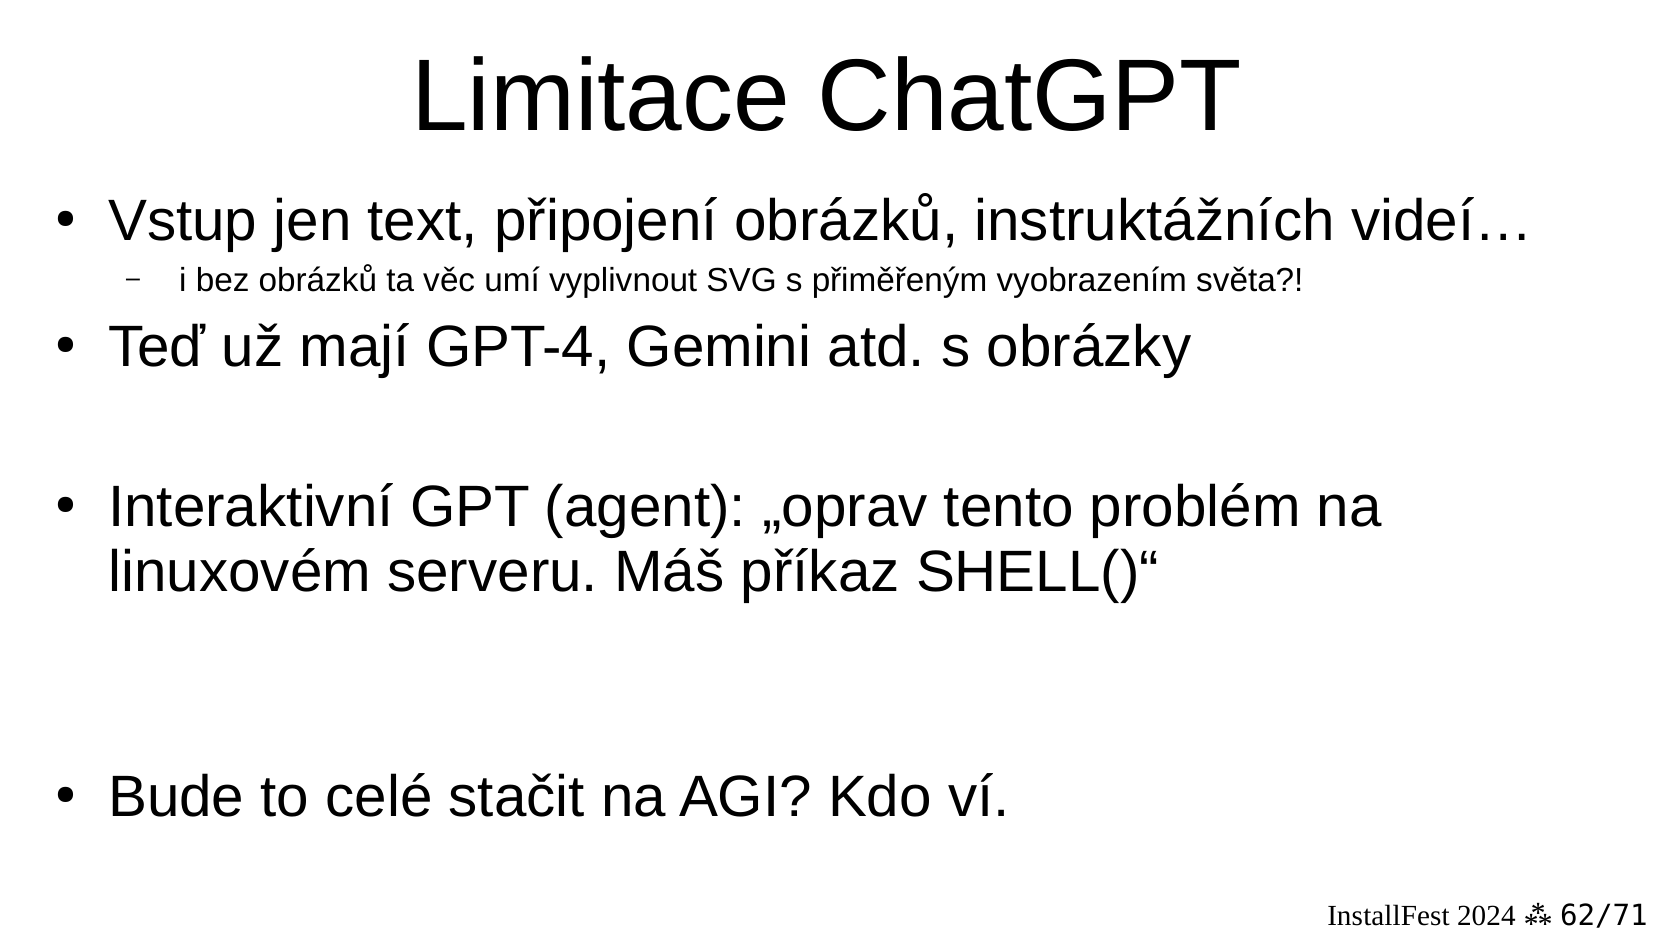

# Limitace ChatGPT
Vstup jen text, připojení obrázků, instruktážních videí…
i bez obrázků ta věc umí vyplivnout SVG s přiměřeným vyobrazením světa?!
Teď už mají GPT-4, Gemini atd. s obrázky
Interaktivní GPT (agent): „oprav tento problém na linuxovém serveru. Máš příkaz SHELL()“
Bude to celé stačit na AGI? Kdo ví.
62